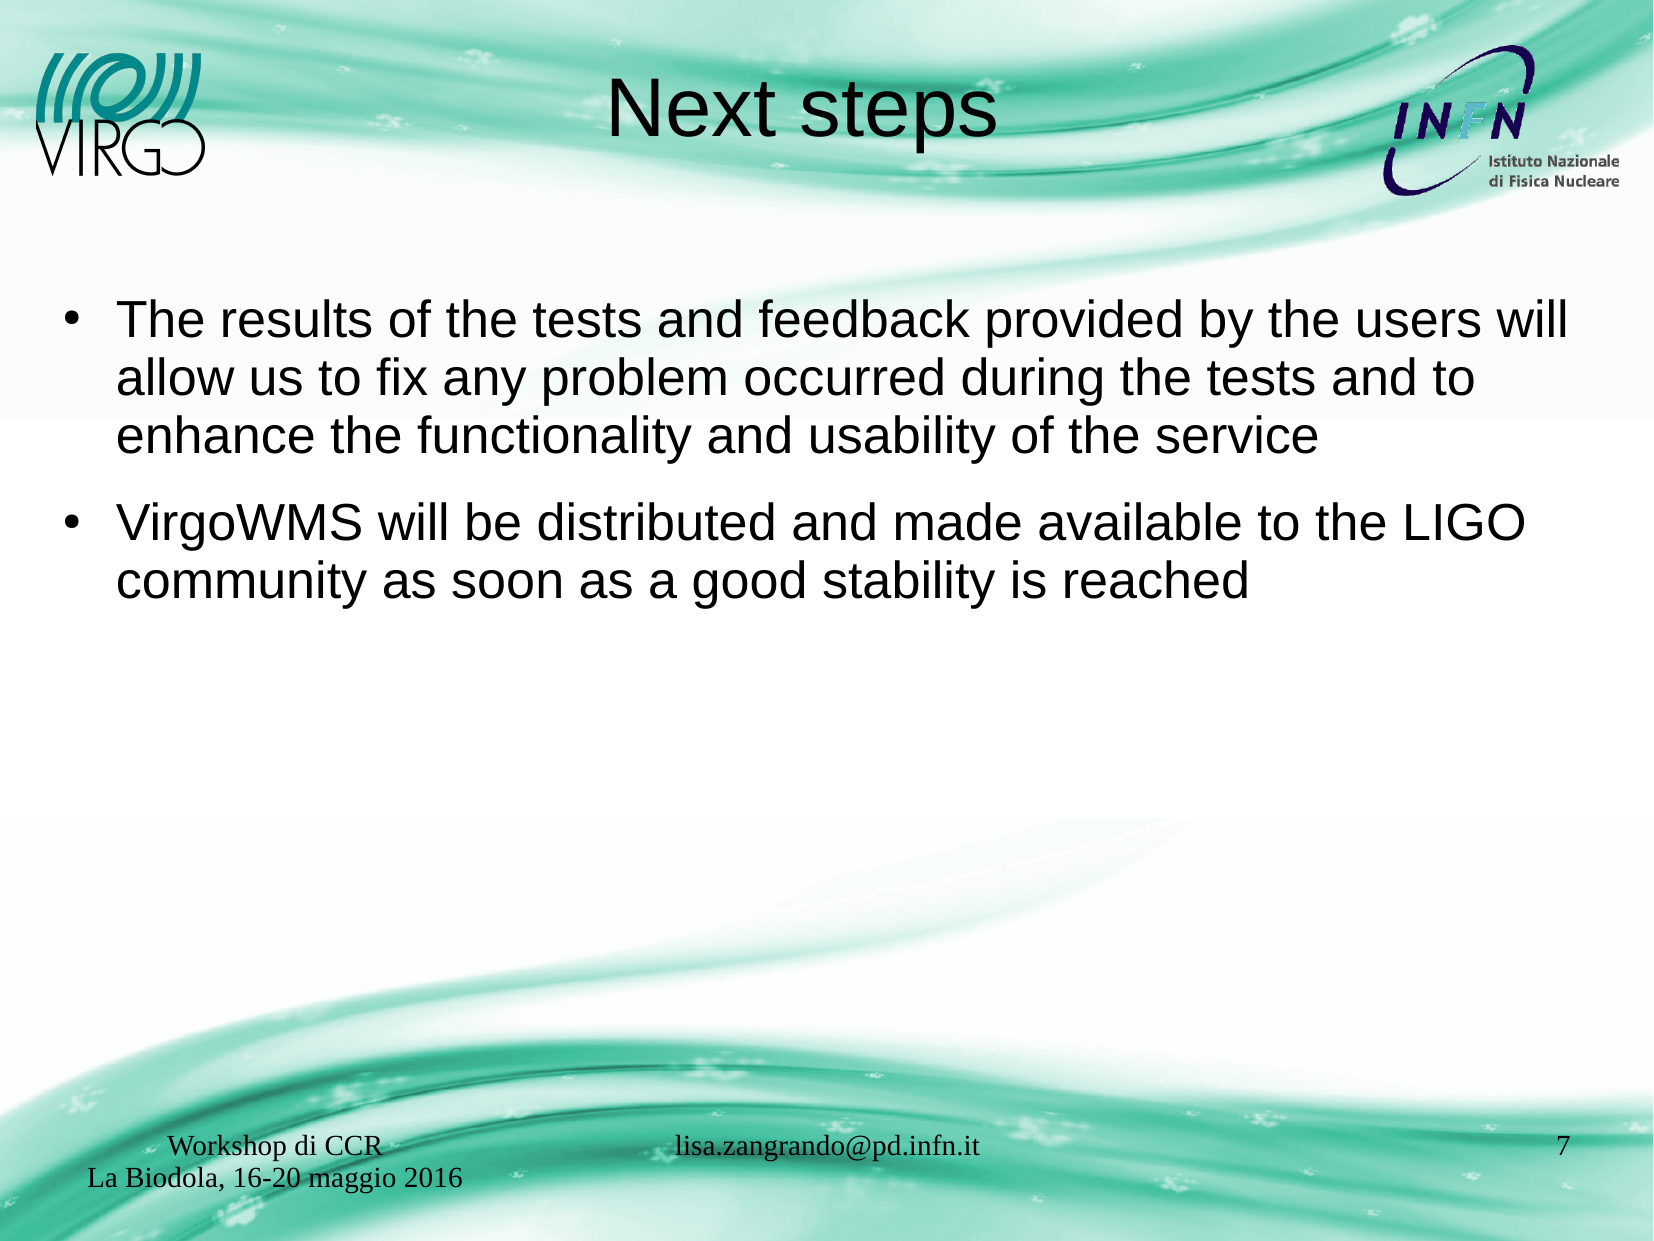

# Next steps
The results of the tests and feedback provided by the users will allow us to fix any problem occurred during the tests and to enhance the functionality and usability of the service
VirgoWMS will be distributed and made available to the LIGO community as soon as a good stability is reached
Virgo Week, Cascina, 5 Feb 2016
lisa.zangrando@pd.infn.it
7